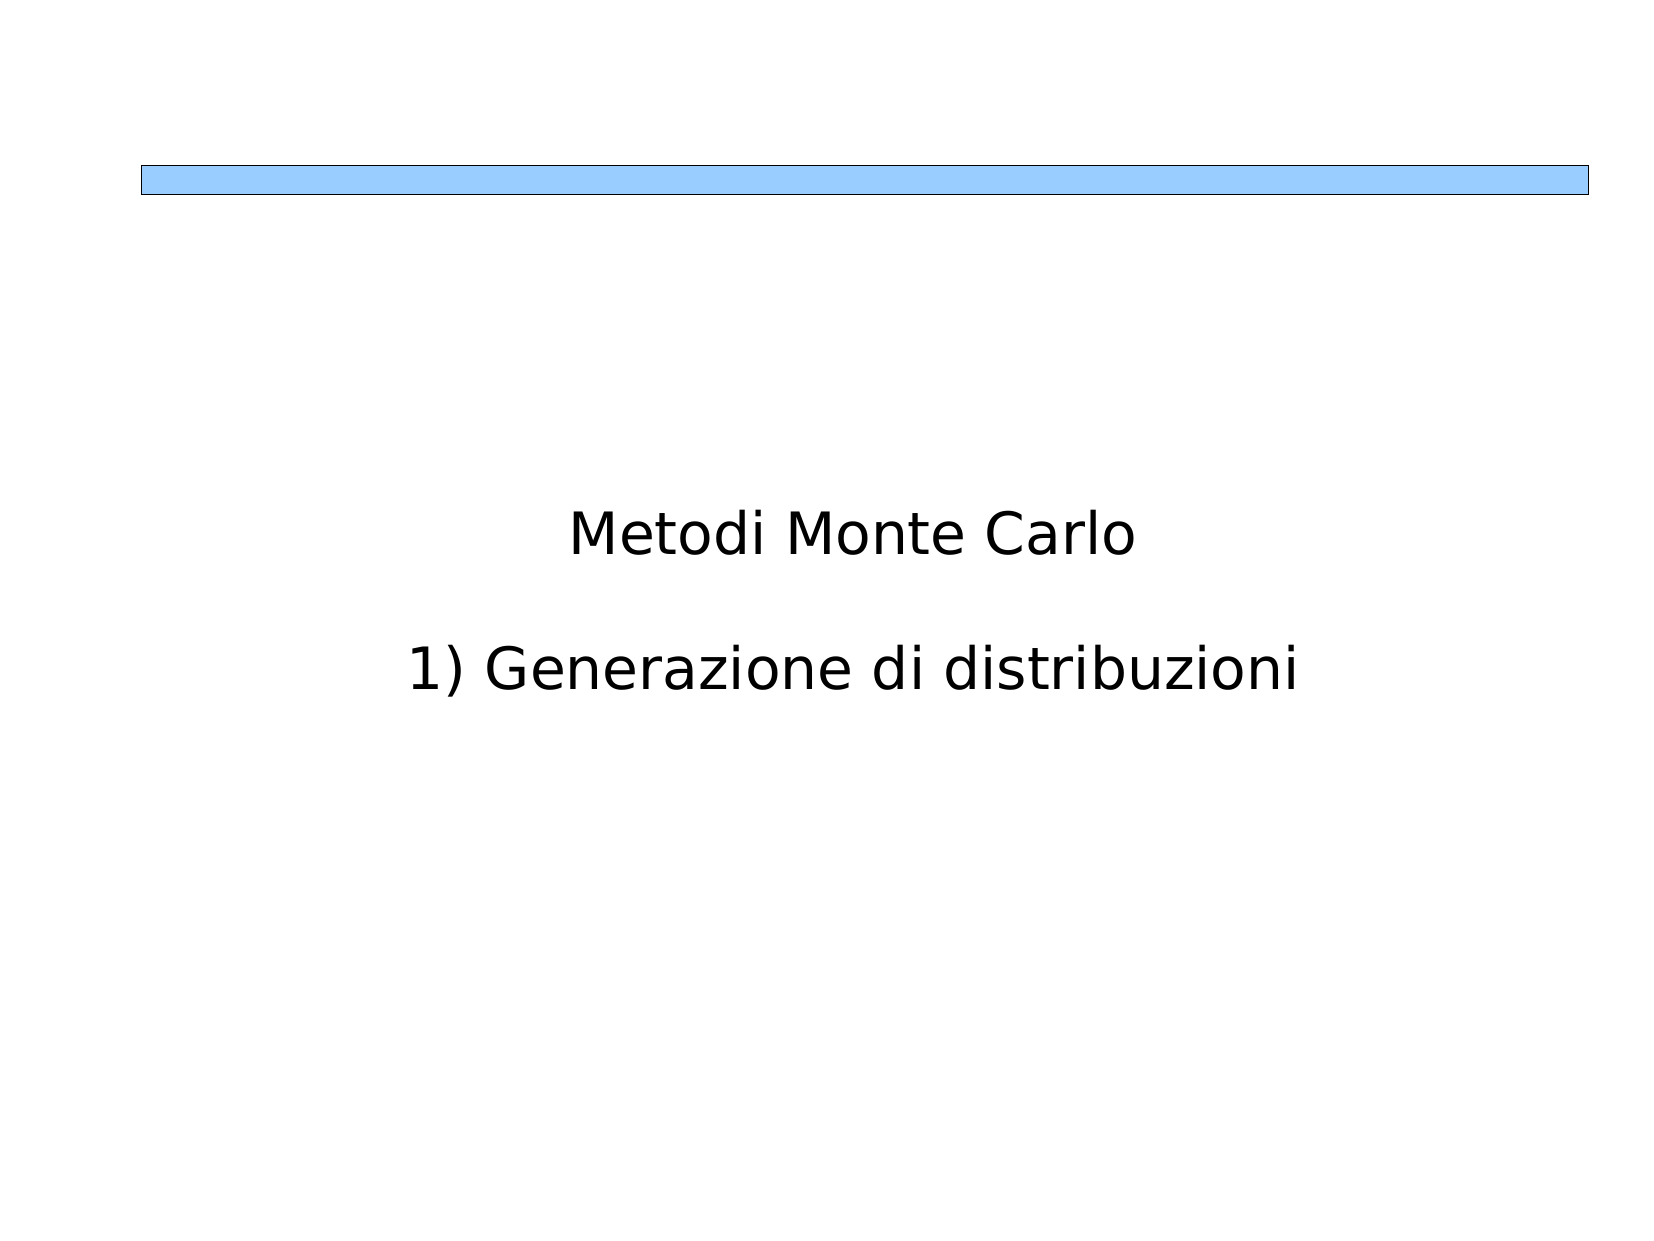

Metodi Monte Carlo
1) Generazione di distribuzioni